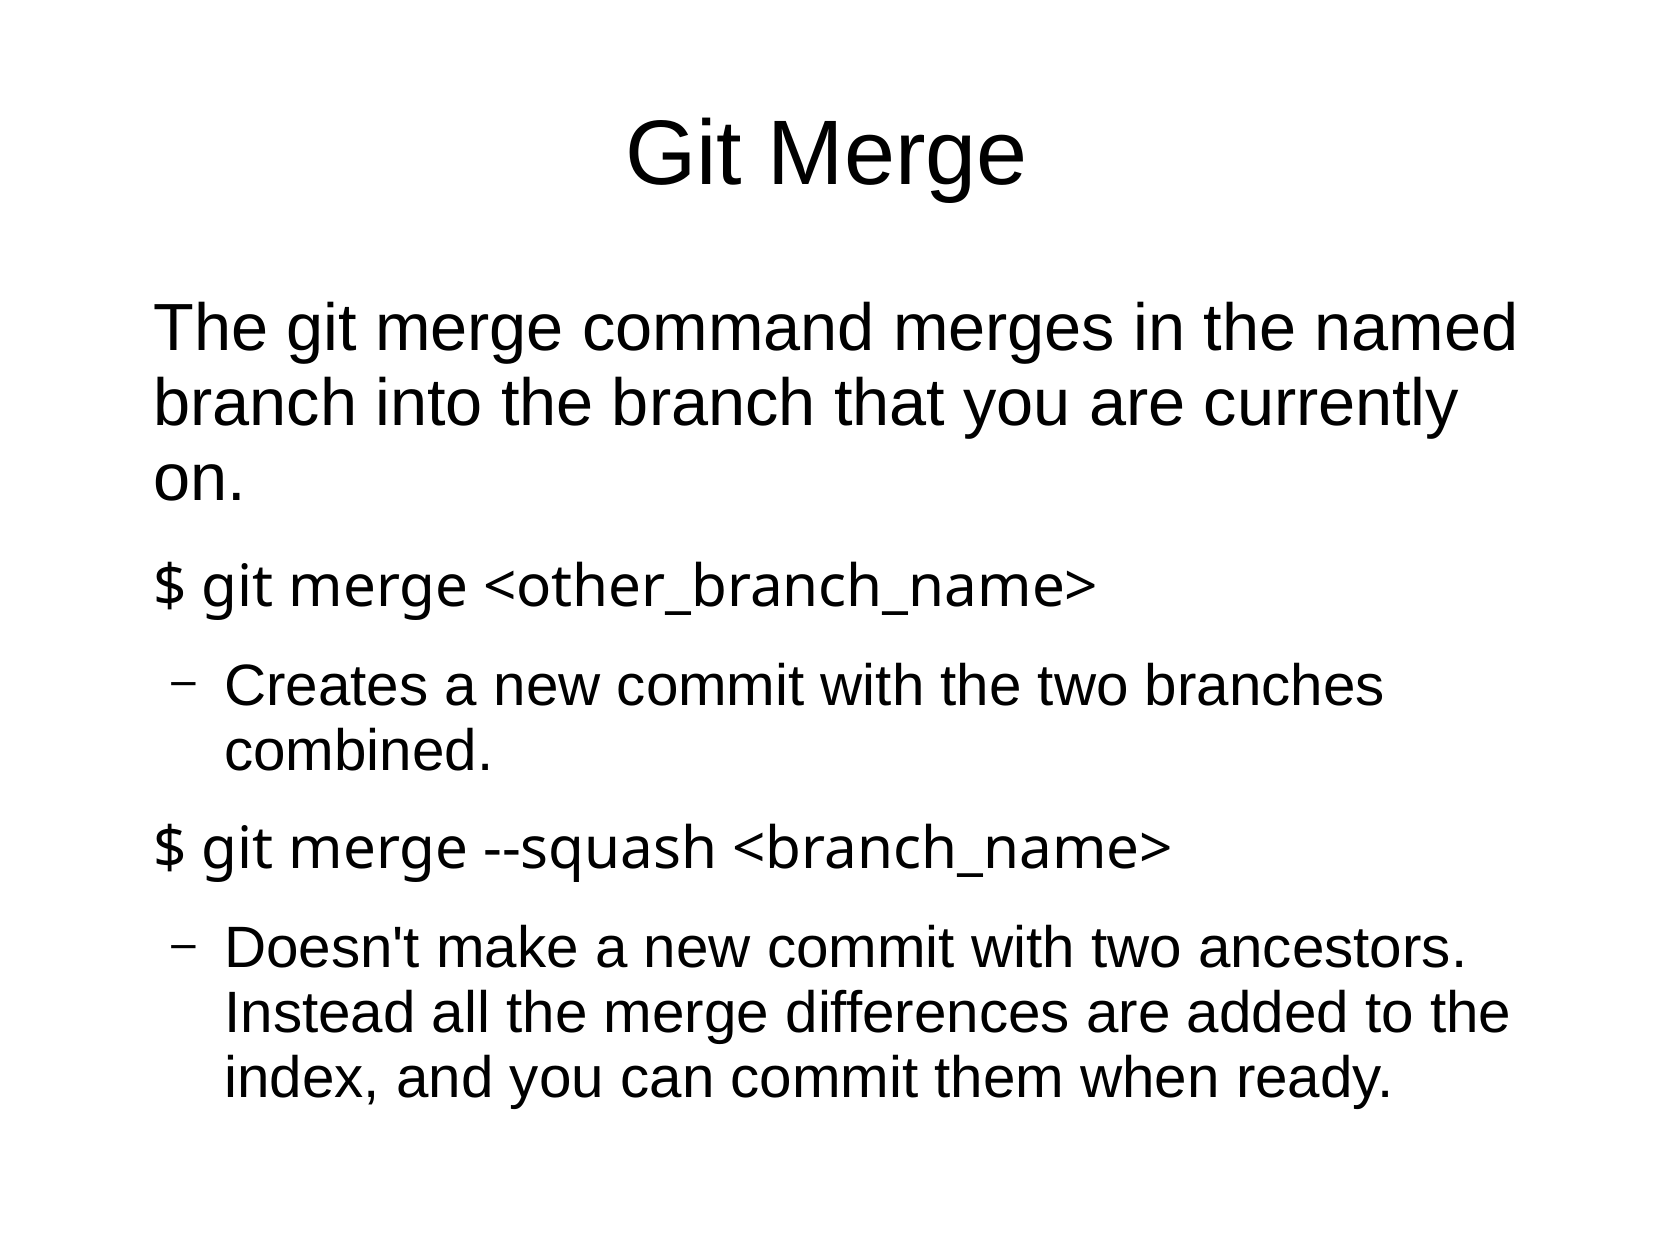

# Git Merge
The git merge command merges in the named branch into the branch that you are currently on.
$ git merge <other_branch_name>
Creates a new commit with the two branches combined.
$ git merge --squash <branch_name>
Doesn't make a new commit with two ancestors. Instead all the merge differences are added to the index, and you can commit them when ready.